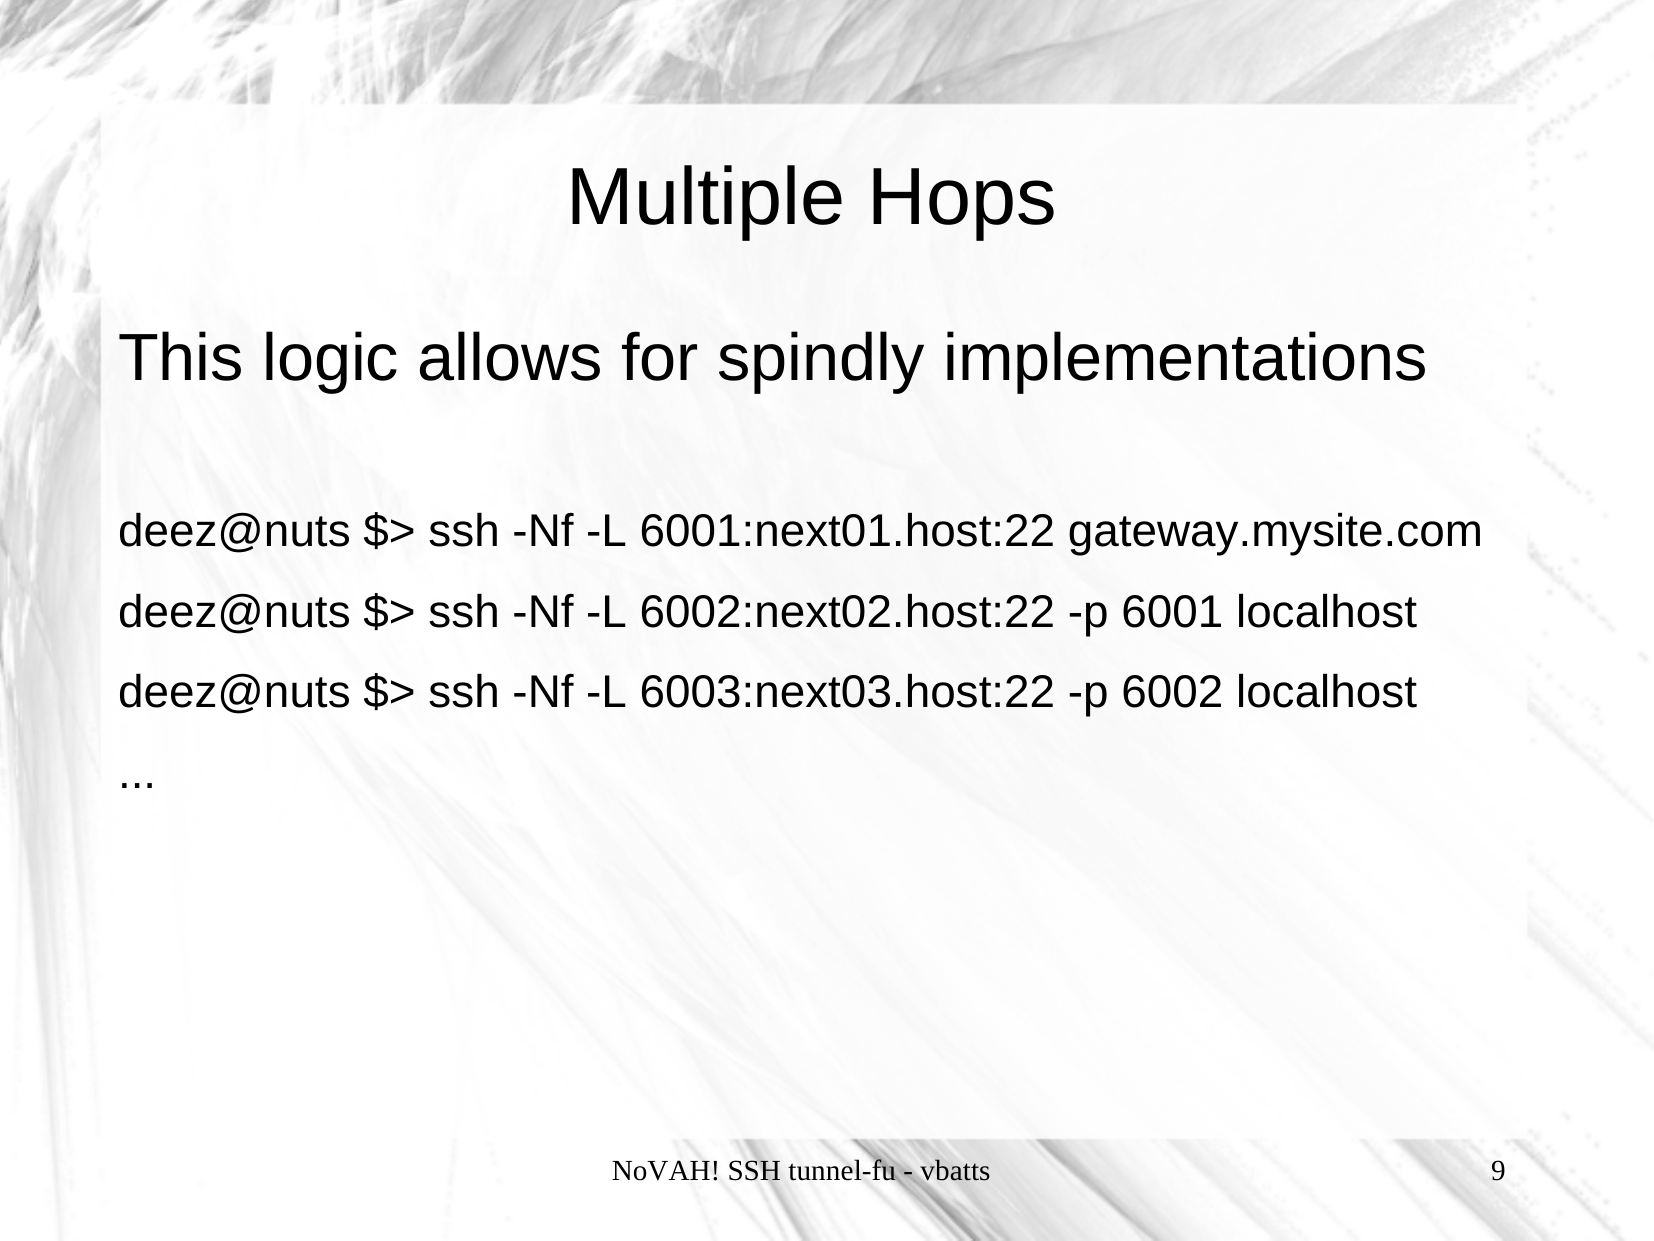

# Multiple Hops
This logic allows for spindly implementations
deez@nuts $> ssh -Nf -L 6001:next01.host:22 gateway.mysite.com
deez@nuts $> ssh -Nf -L 6002:next02.host:22 -p 6001 localhost
deez@nuts $> ssh -Nf -L 6003:next03.host:22 -p 6002 localhost
...
NoVAH! SSH tunnel-fu - vbatts
9